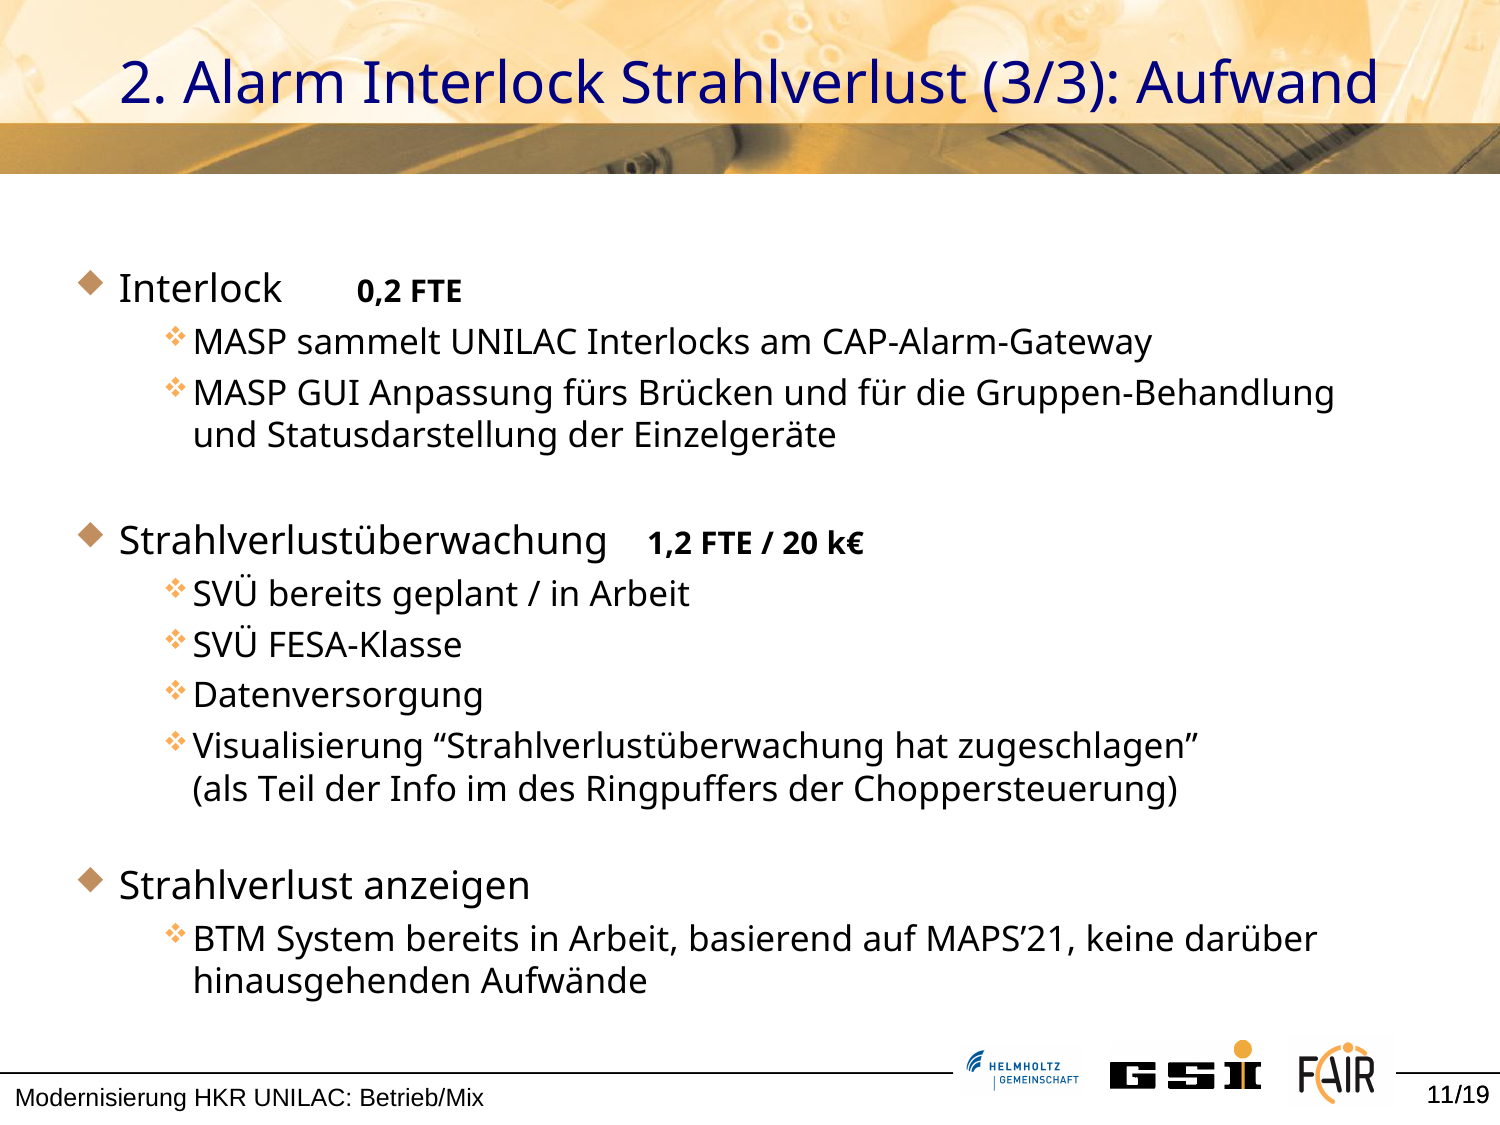

# 2. Alarm Interlock Strahlverlust (3/3): Aufwand
Interlock	0,2 FTE
MASP sammelt UNILAC Interlocks am CAP-Alarm-Gateway
MASP GUI Anpassung fürs Brücken und für die Gruppen-Behandlung
und Statusdarstellung der Einzelgeräte
Strahlverlustüberwachung	 1,2 FTE / 20 k€
SVÜ bereits geplant / in Arbeit
SVÜ FESA-Klasse
Datenversorgung
Visualisierung “Strahlverlustüberwachung hat zugeschlagen”
(als Teil der Info im des Ringpuffers der Choppersteuerung)
Strahlverlust anzeigen
BTM System bereits in Arbeit, basierend auf MAPS’21, keine darüber hinausgehenden Aufwände
11